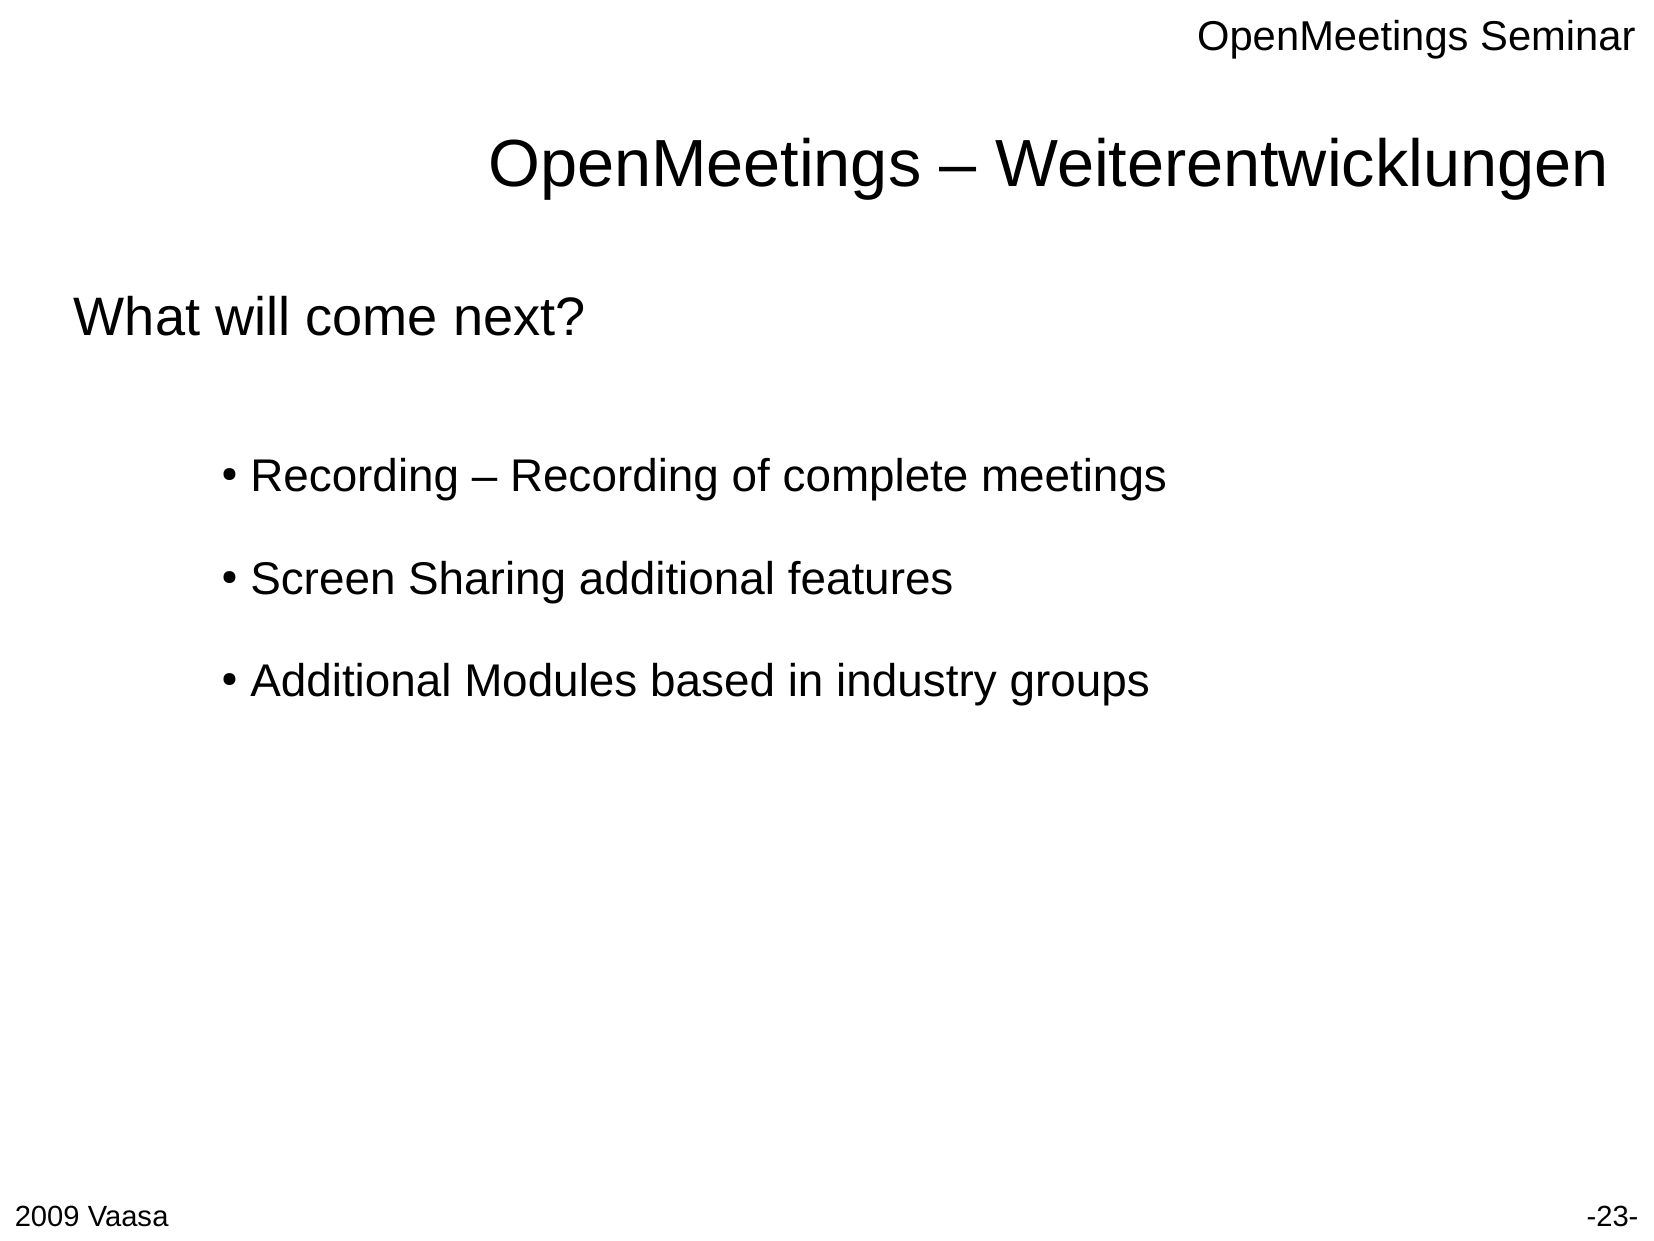

# OpenMeetings Seminar
OpenMeetings – Weiterentwicklungen
What will come next?
 Recording – Recording of complete meetings
 Screen Sharing additional features
 Additional Modules based in industry groups
-23-
2009 Vaasa